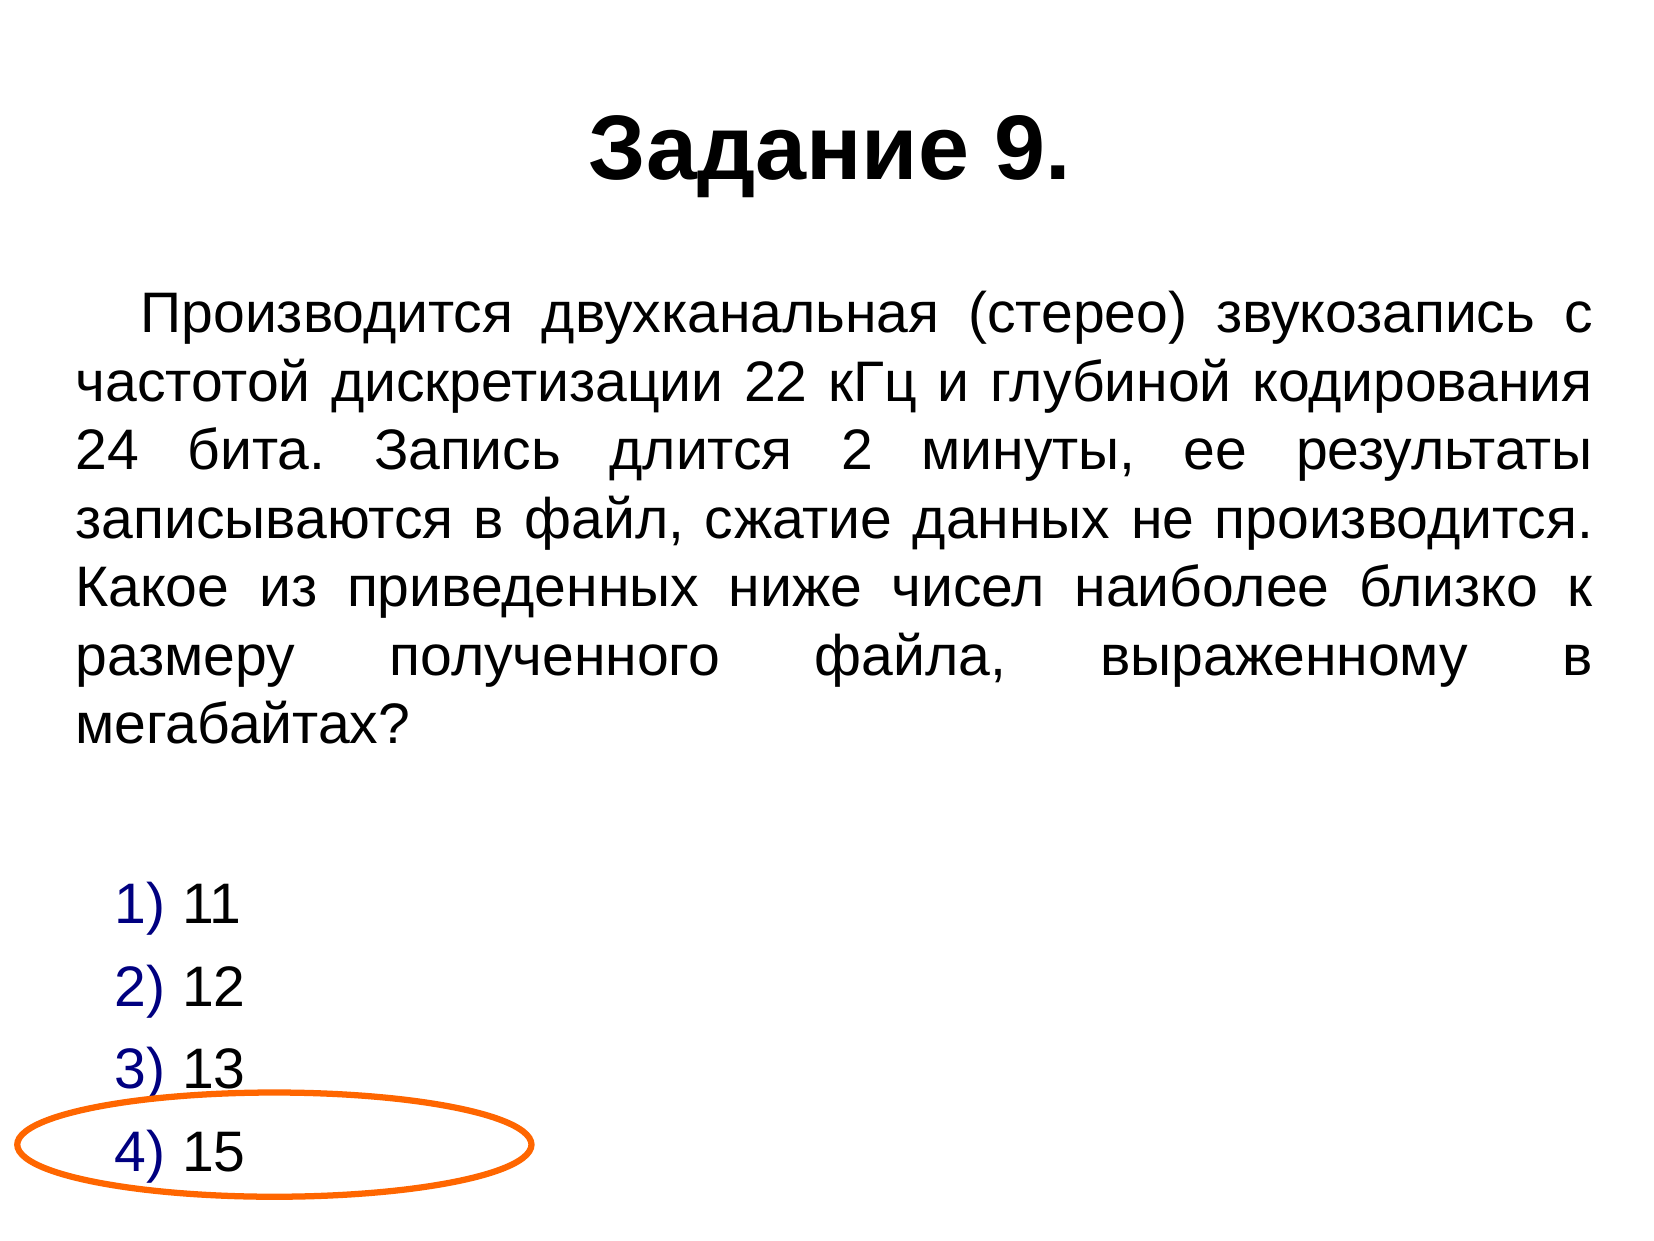

# Задание 9.
Производится двухканальная (стерео) звукозапись с частотой дискретизации 22 кГц и глубиной кодирования 24 бита. Запись длится 2 минуты, ее результаты записываются в файл, сжатие данных не производится. Какое из приведенных ниже чисел наиболее близко к размеру полученного файла, выраженному в мегабайтах?
 11
 12
 13
 15